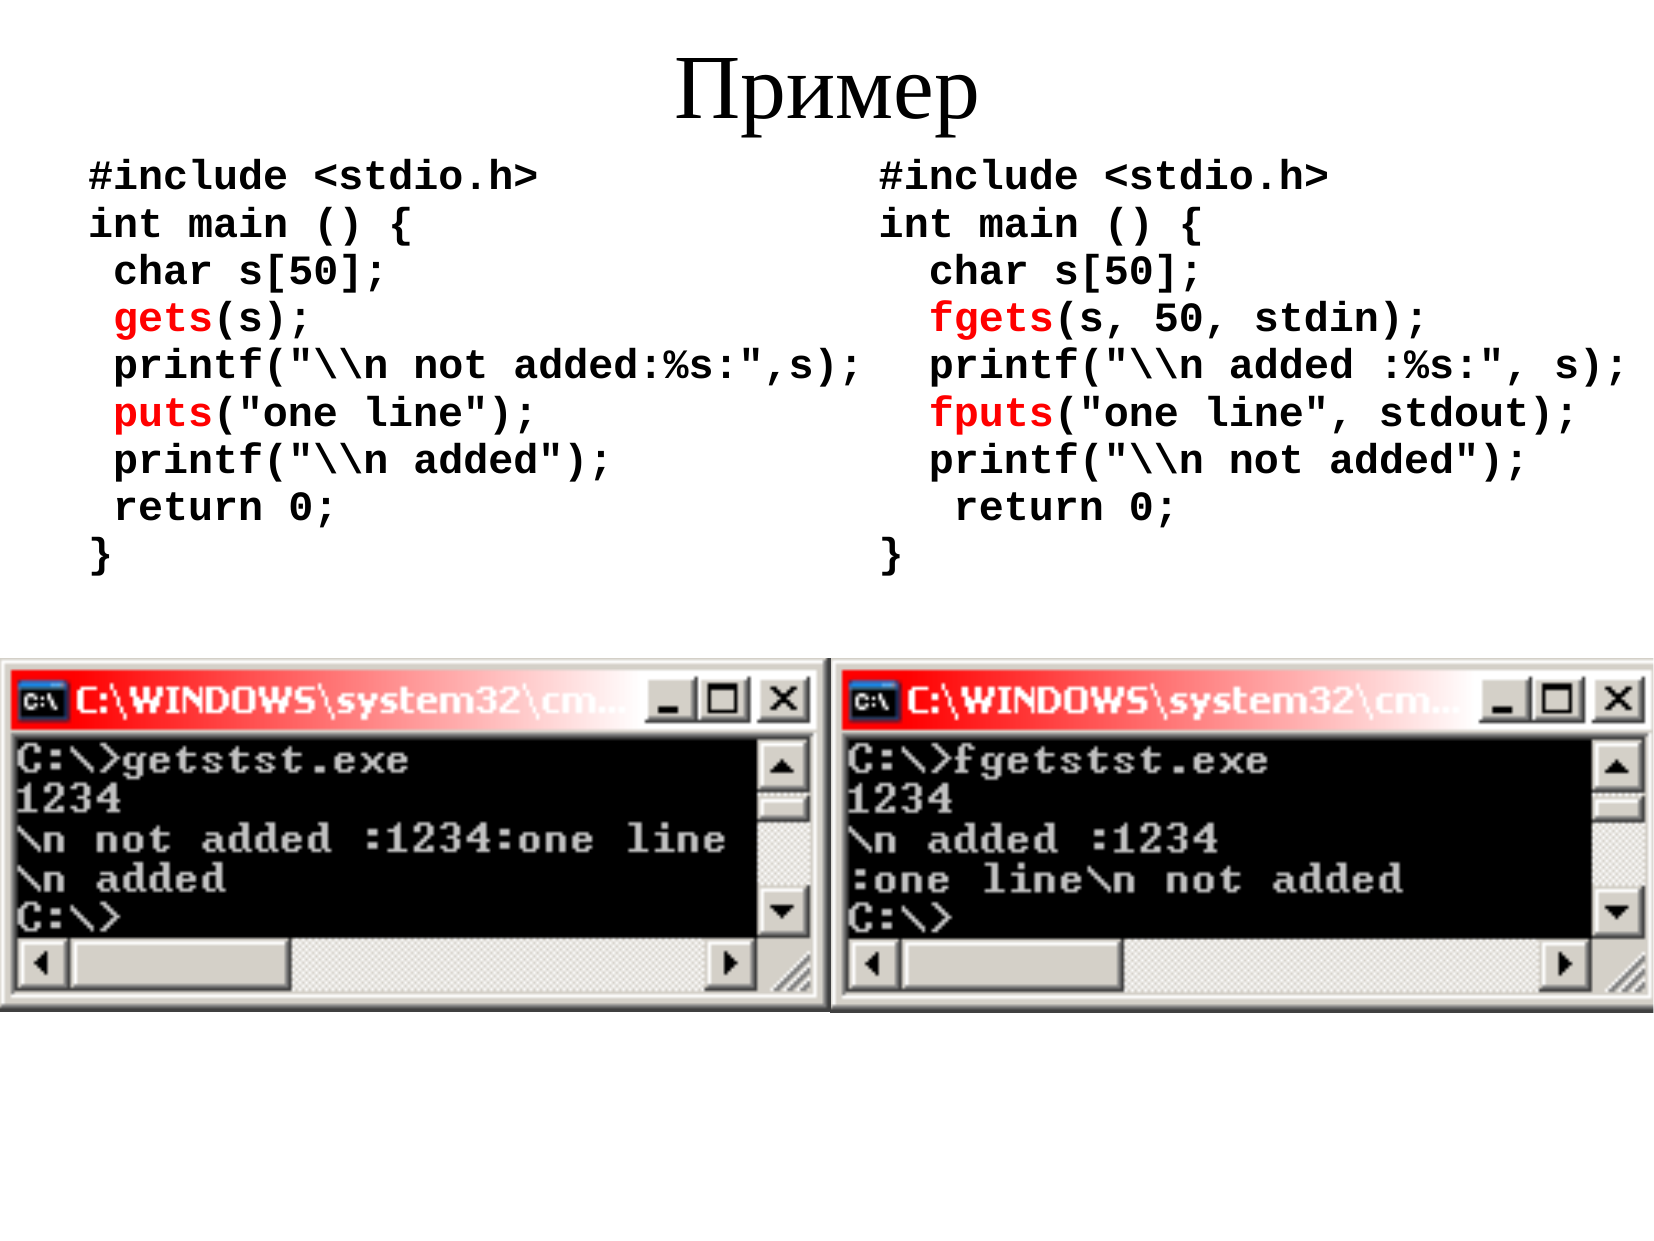

# Пример
#include <stdio.h>
int main () {
 char s[50];
 gets(s);
 printf("\\n not added:%s:",s);
 puts("one line");
 printf("\\n added");
 return 0;
}
#include <stdio.h>
int main () {
 char s[50];
 fgets(s, 50, stdin);
 printf("\\n added :%s:", s);
 fputs("one line", stdout);
 printf("\\n not added");
	return 0;
}